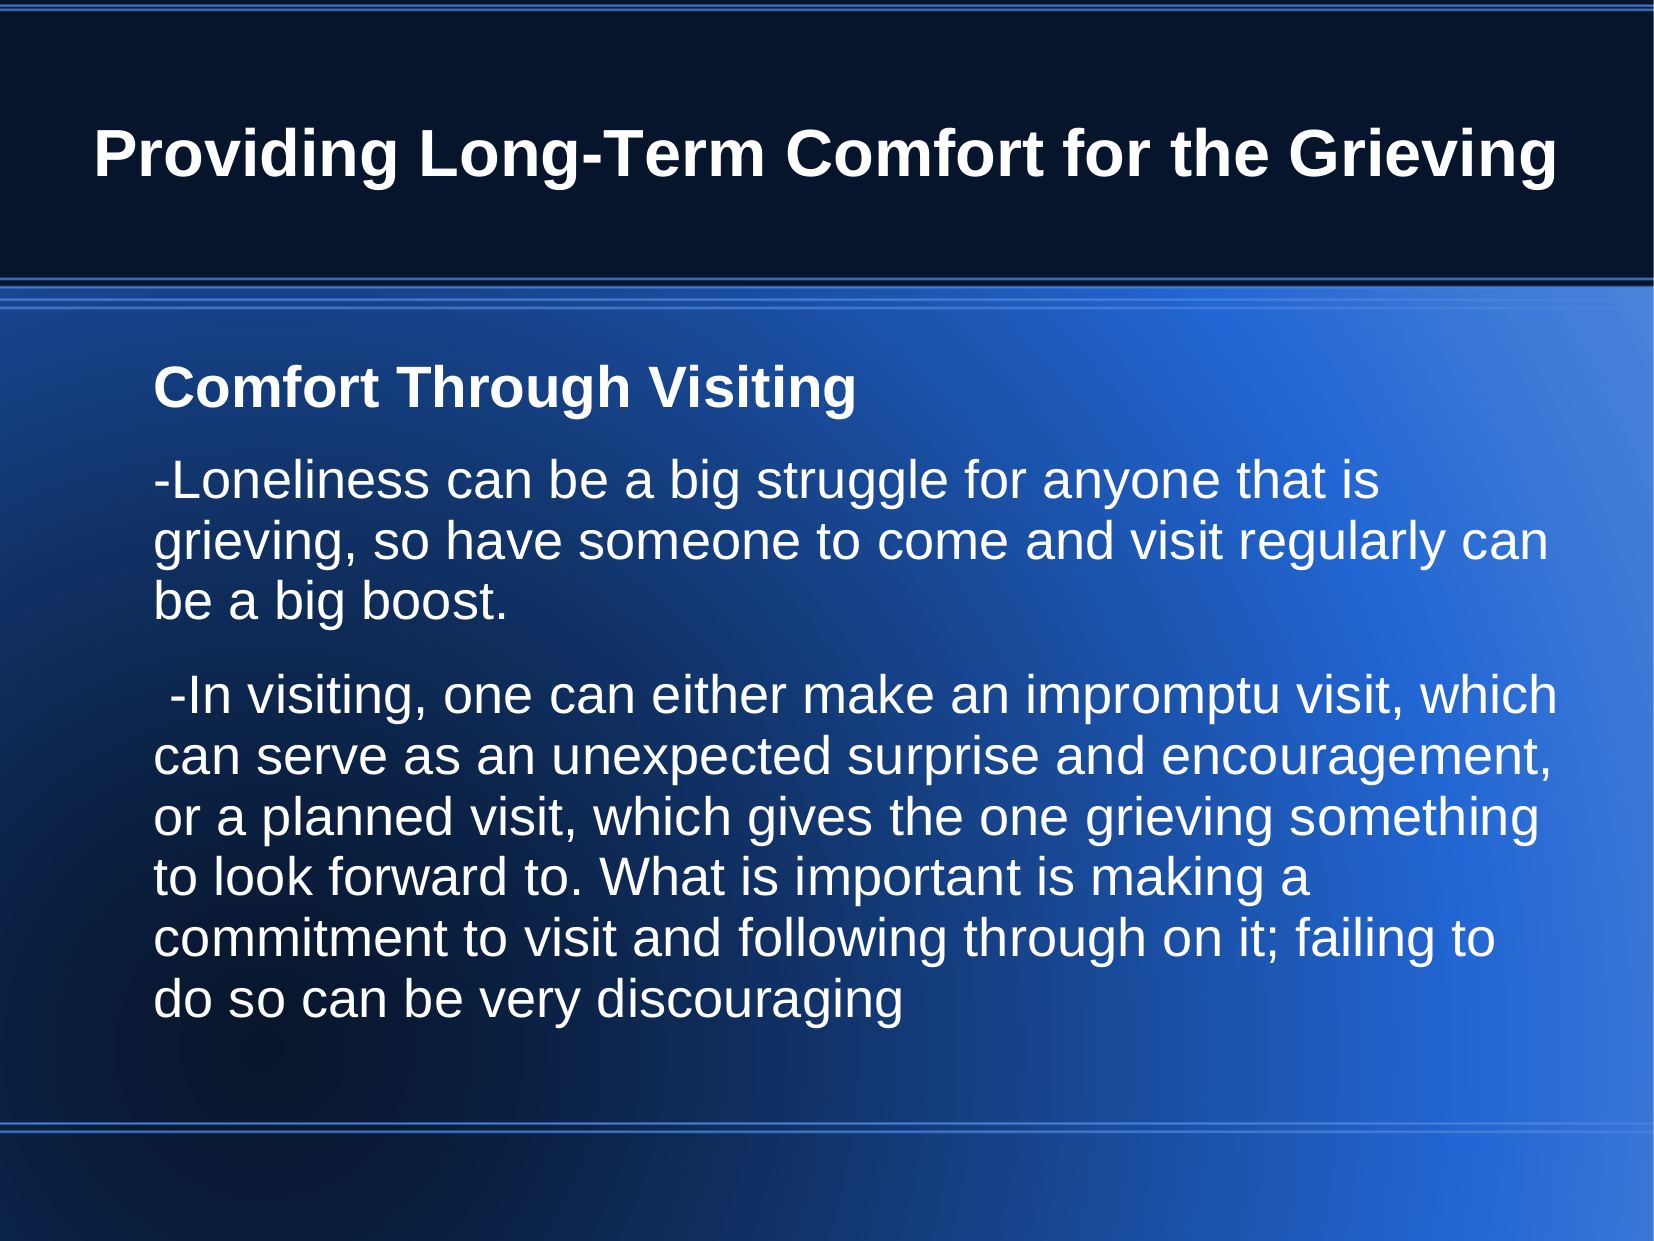

# Providing Long-Term Comfort for the Grieving
Comfort Through Visiting
-Loneliness can be a big struggle for anyone that is grieving, so have someone to come and visit regularly can be a big boost.
 -In visiting, one can either make an impromptu visit, which can serve as an unexpected surprise and encouragement, or a planned visit, which gives the one grieving something to look forward to. What is important is making a commitment to visit and following through on it; failing to do so can be very discouraging